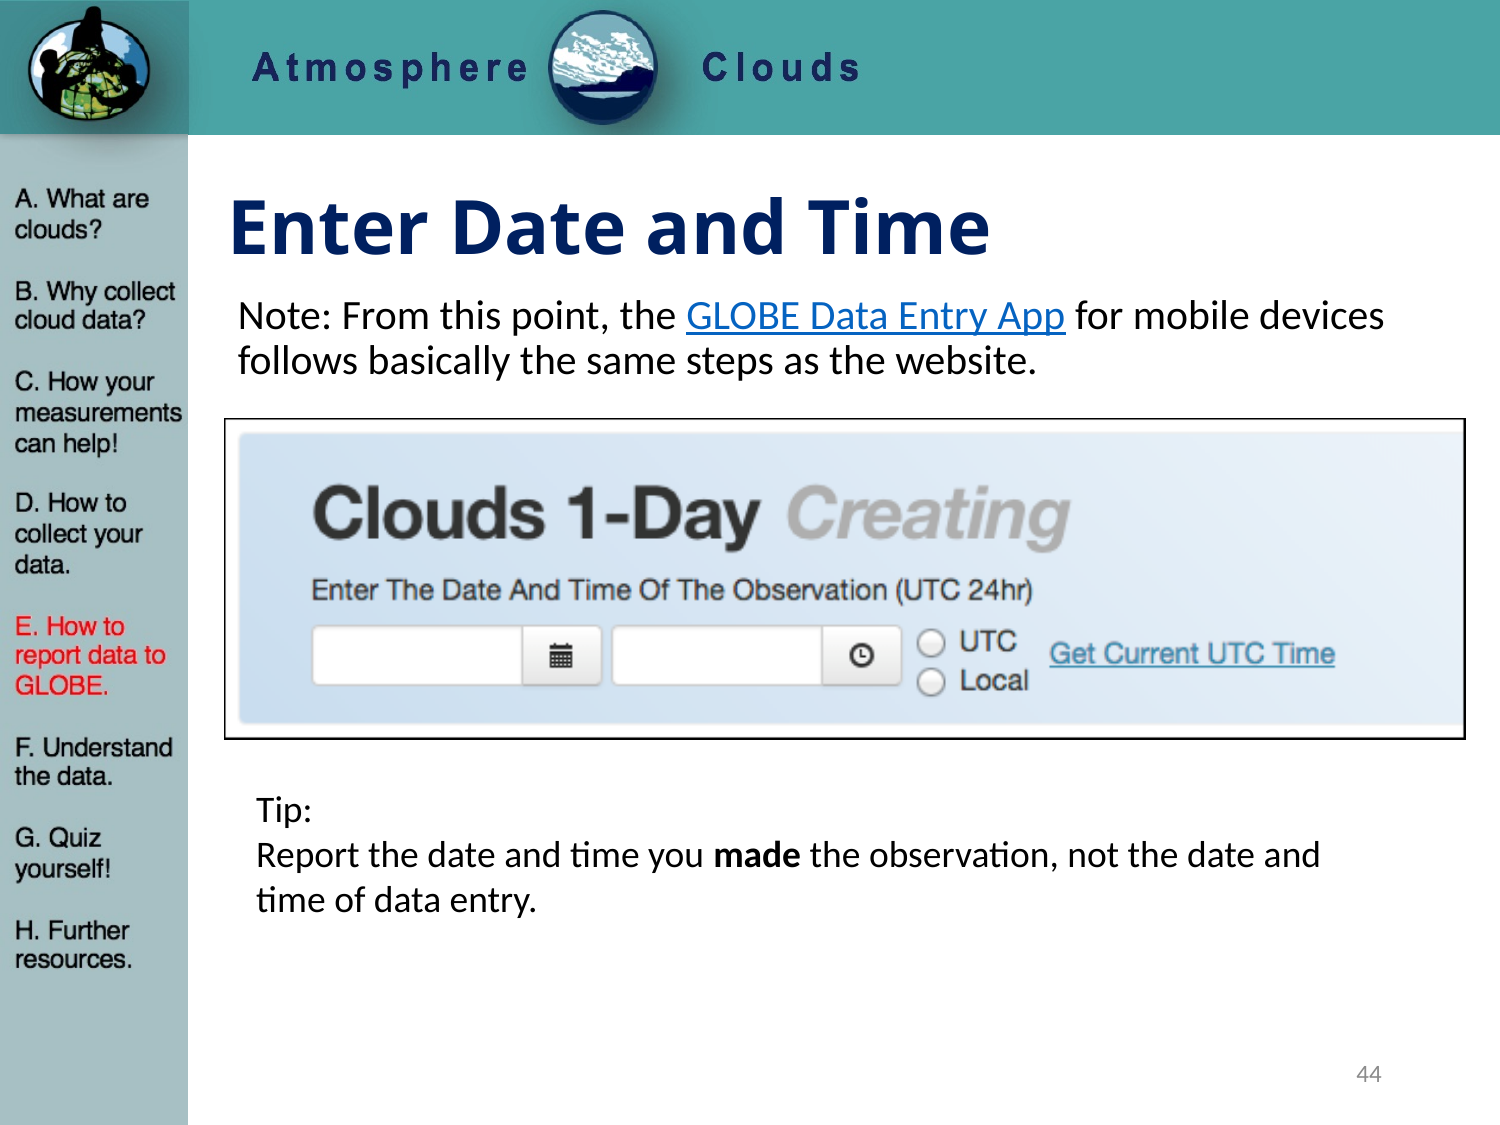

# Enter Date and Time
Note: From this point, the GLOBE Data Entry App for mobile devices follows basically the same steps as the website.
Tip:
Report the date and time you made the observation, not the date and time of data entry.